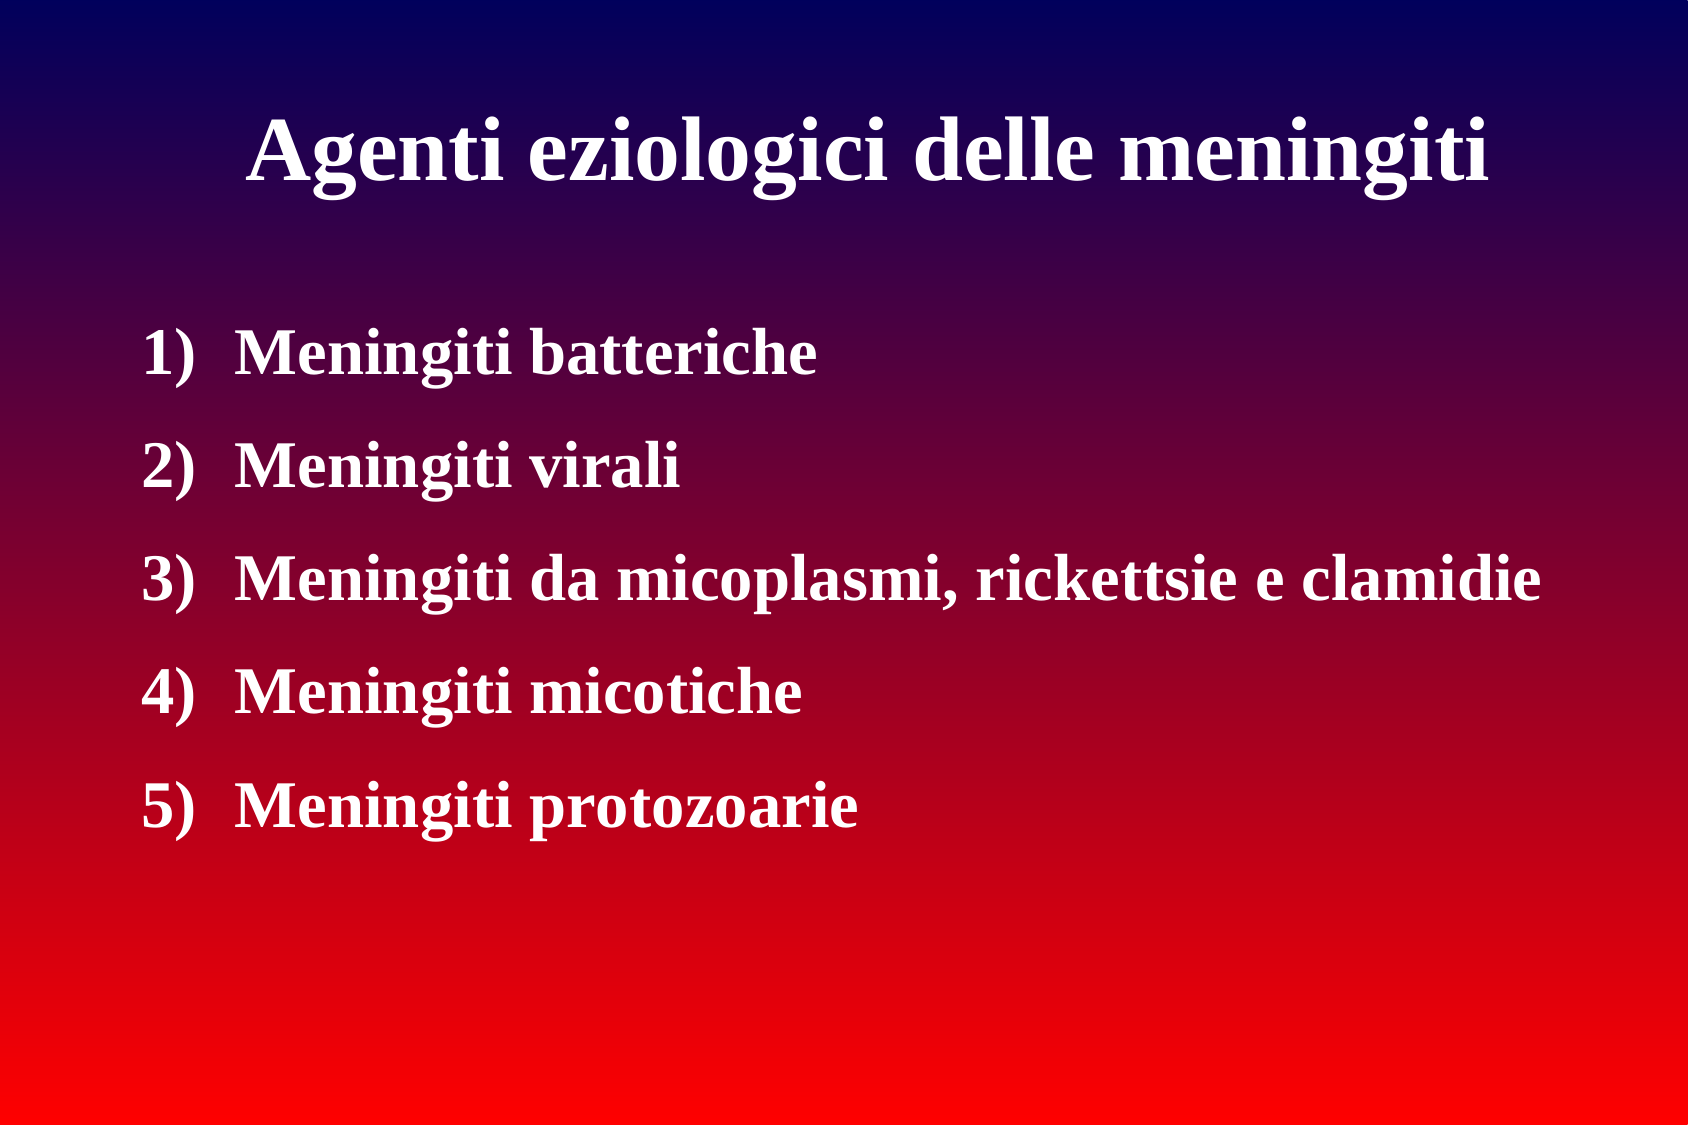

Agenti eziologici delle meningiti
1)	Meningiti batteriche
2)	Meningiti virali
3)	Meningiti da micoplasmi, rickettsie e clamidie
4)	Meningiti micotiche
5)	Meningiti protozoarie